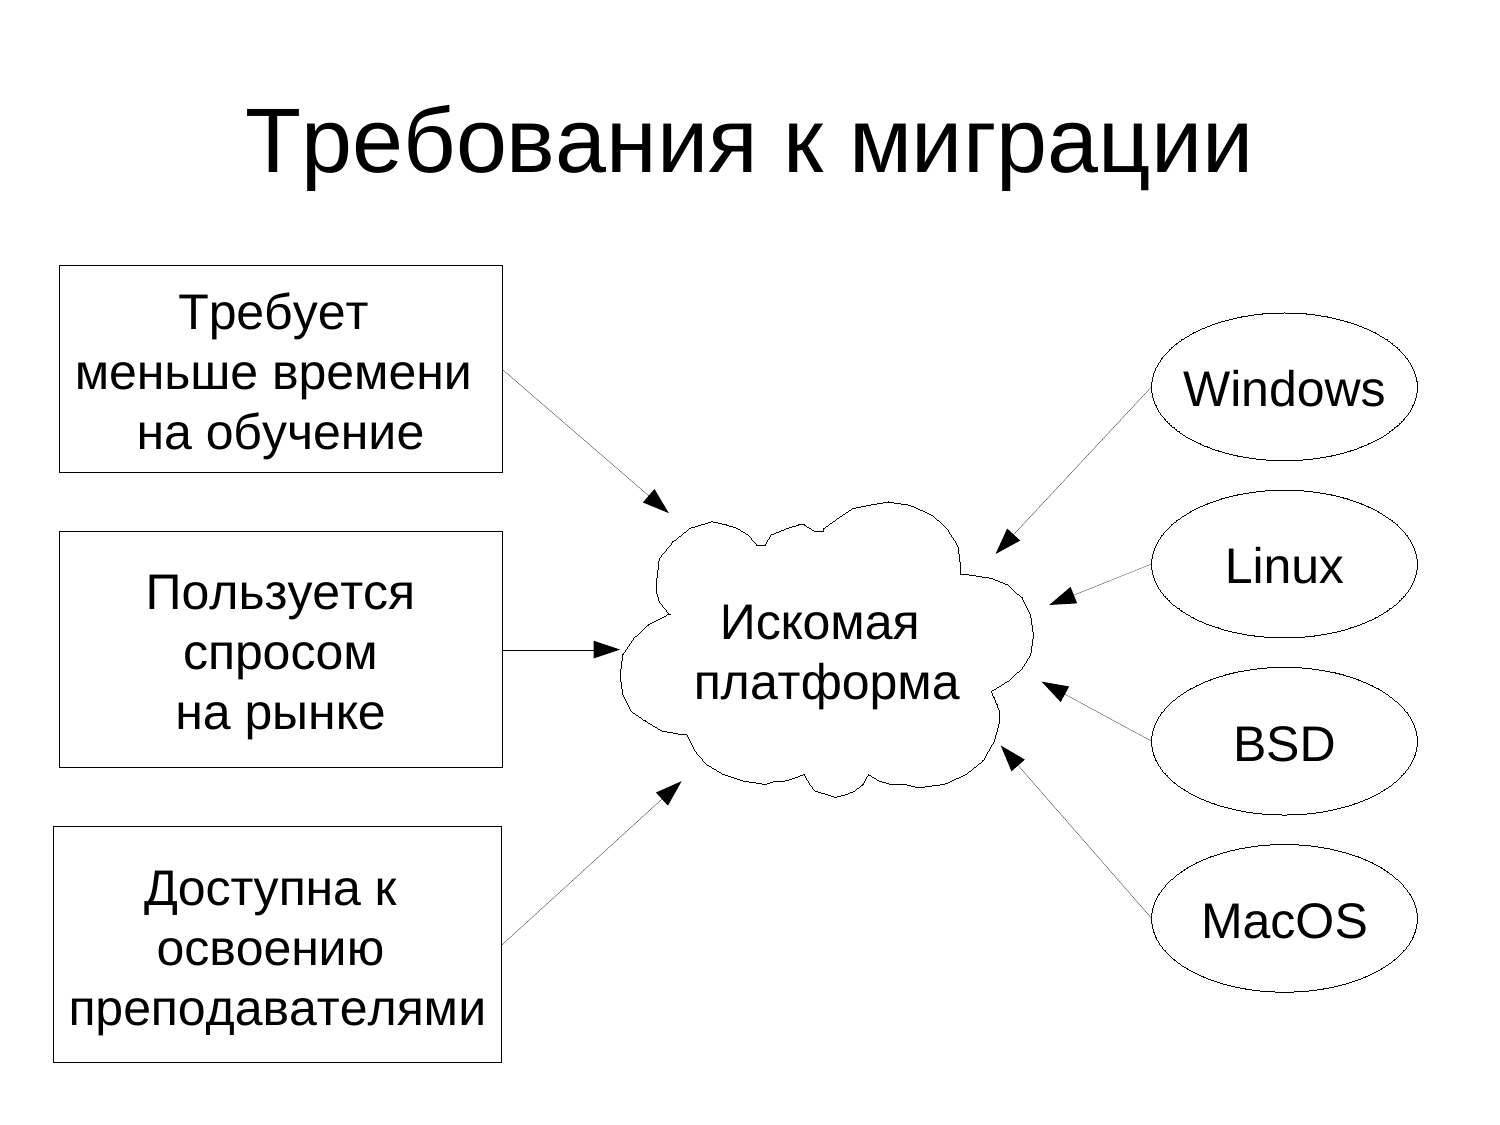

# Требования к миграции
Требует
меньше времени
на обучение
Windows
Linux
Искомая
платформа
Пользуется
 спросом
на рынке
BSD
Доступна к
освоению
преподавателями
MacOS